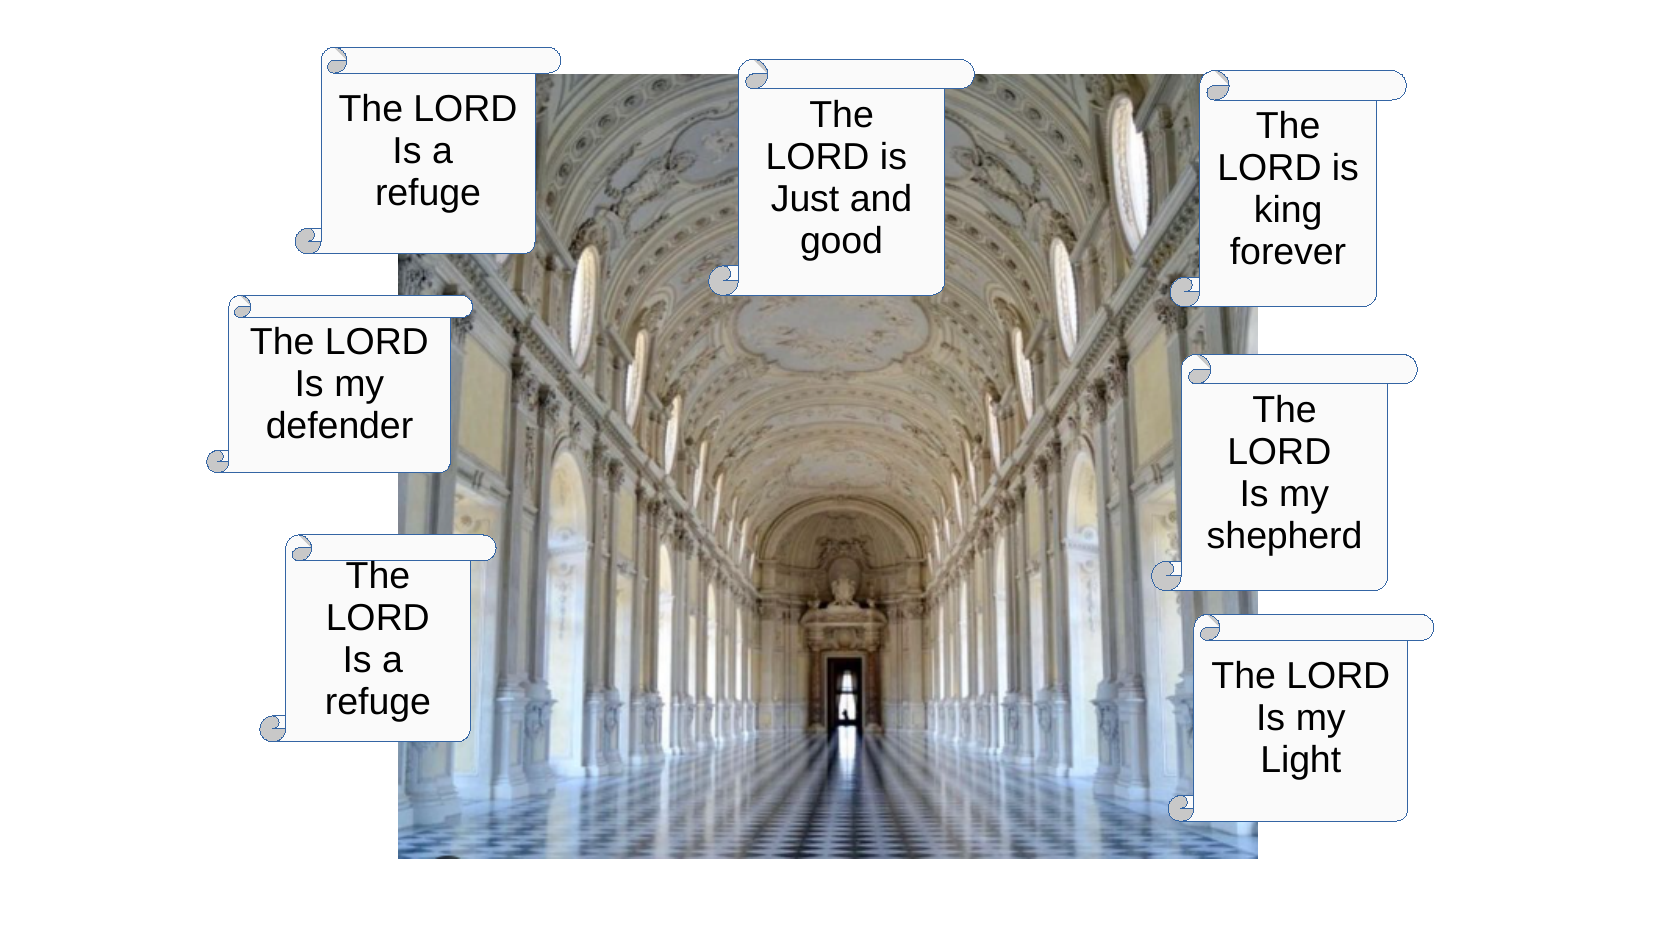

The LORD
Is a
refuge
The LORD is
Just and good
The LORD is king
forever
The LORD
Is my
defender
The LORD
Is my
shepherd
The LORD
Is a
refuge
The LORD
Is my
Light